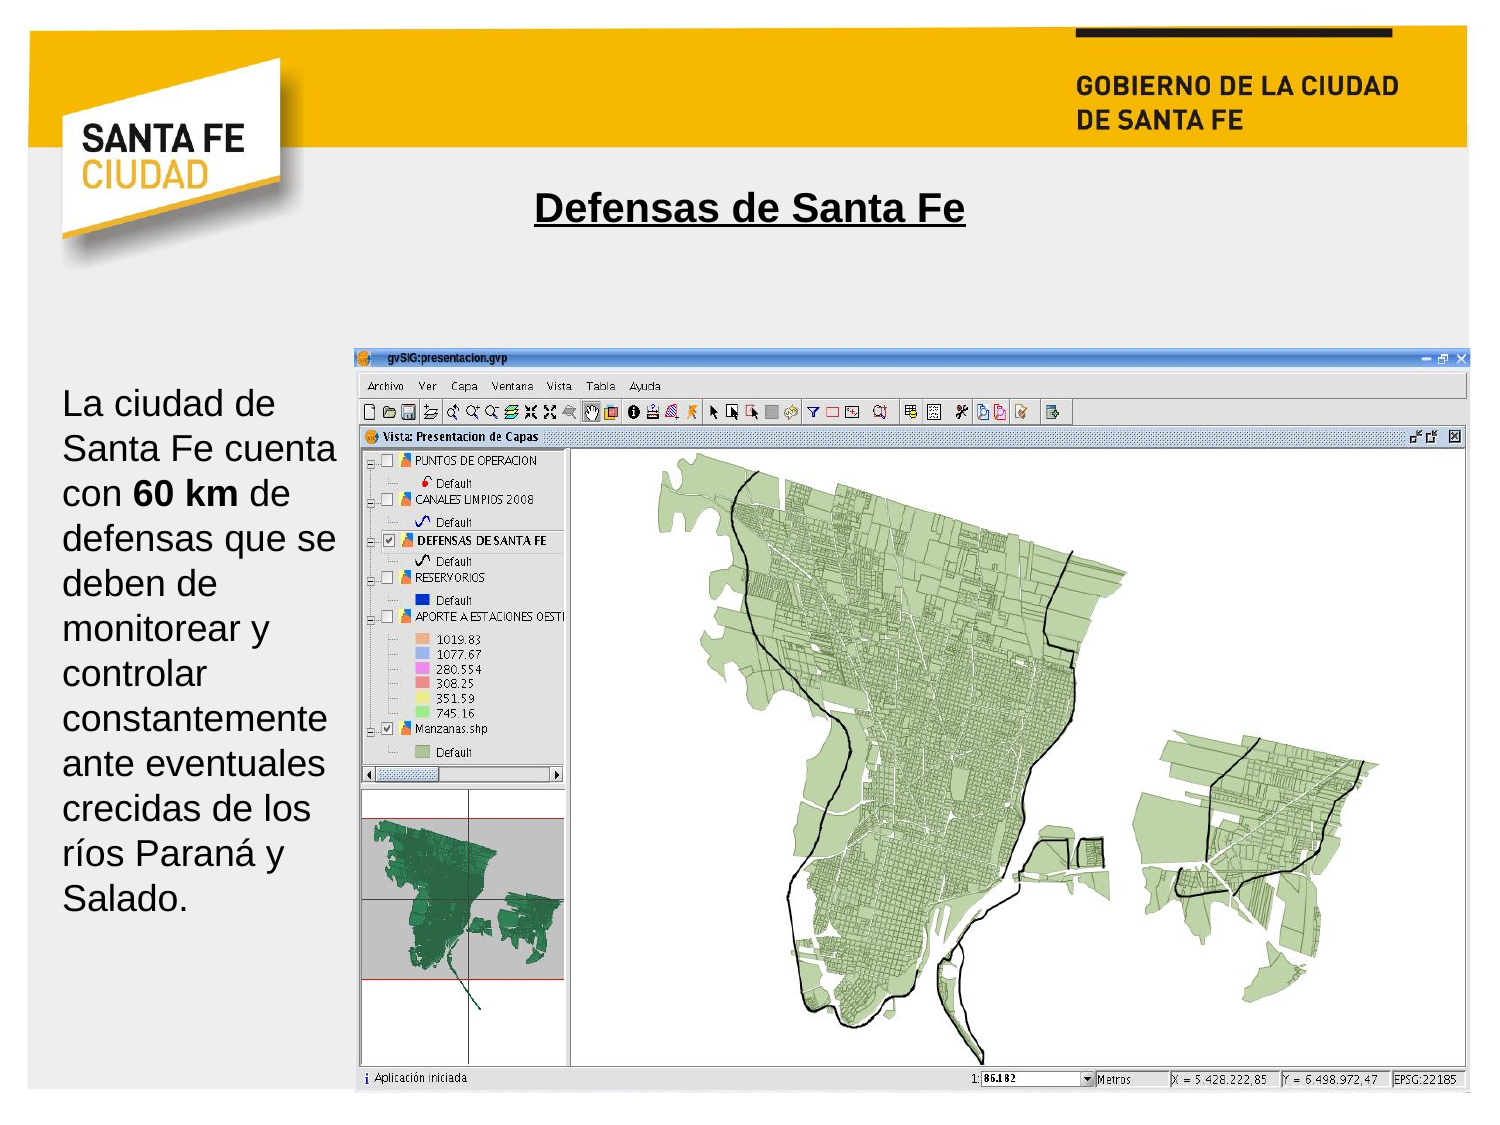

Defensas de Santa Fe
La ciudad de Santa Fe cuenta con 60 km de defensas que se deben de monitorear y controlar constantemente ante eventuales crecidas de los ríos Paraná y Salado.